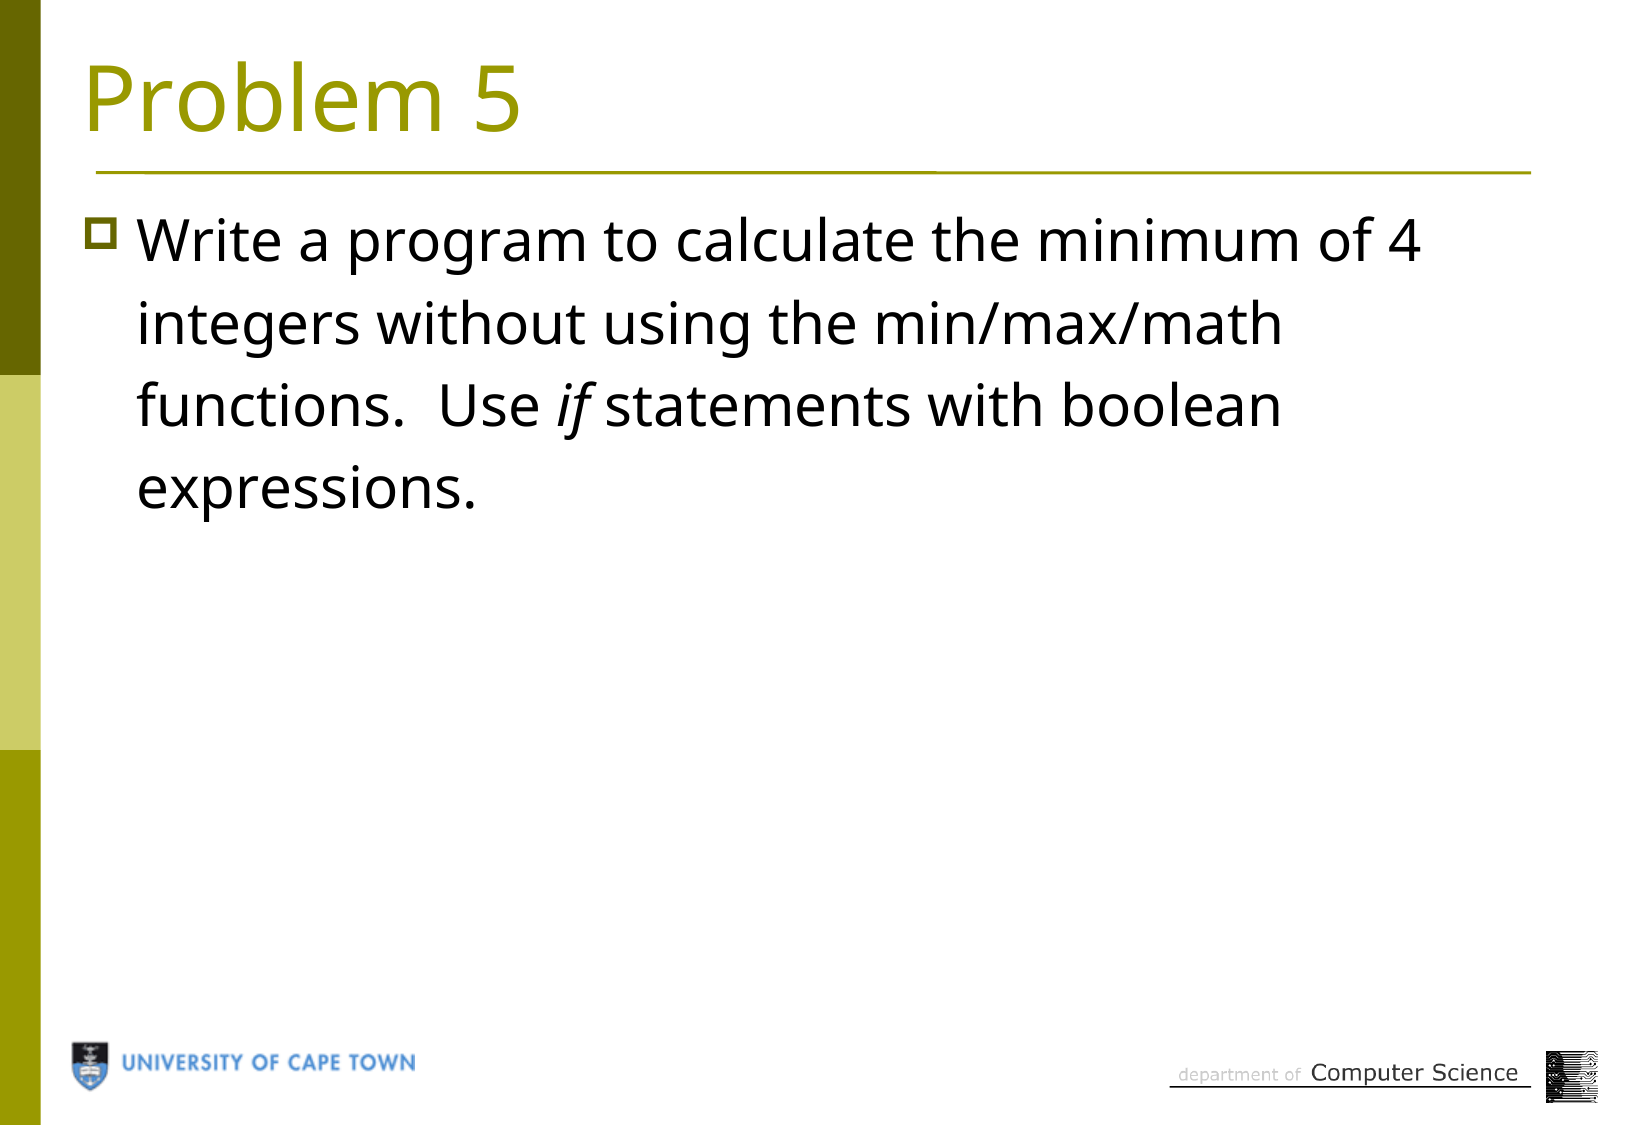

# Problem 5
Write a program to calculate the minimum of 4 integers without using the min/max/math functions. Use if statements with boolean expressions.